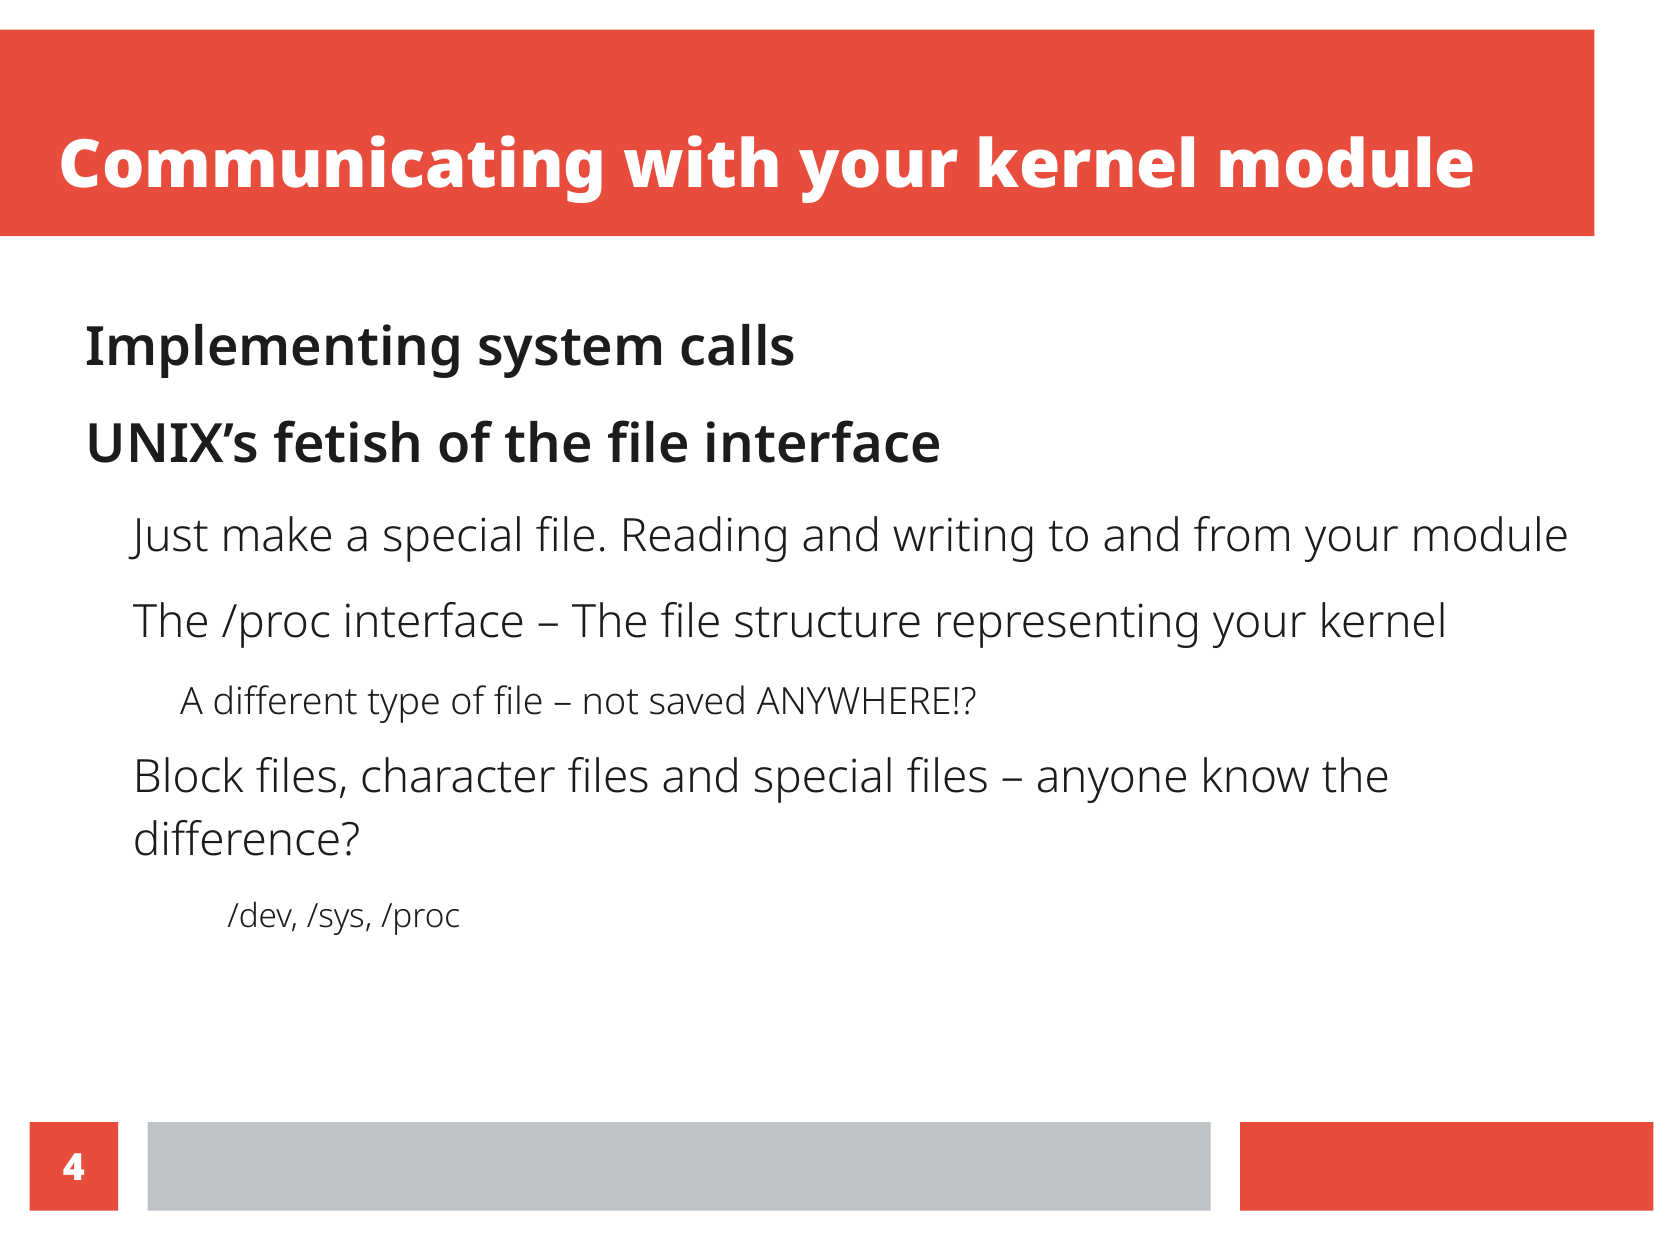

# Communicating with your kernel module
Implementing system calls
UNIX’s fetish of the file interface
Just make a special file. Reading and writing to and from your module
The /proc interface – The file structure representing your kernel
A different type of file – not saved ANYWHERE!?
Block files, character files and special files – anyone know the difference?
/dev, /sys, /proc
4